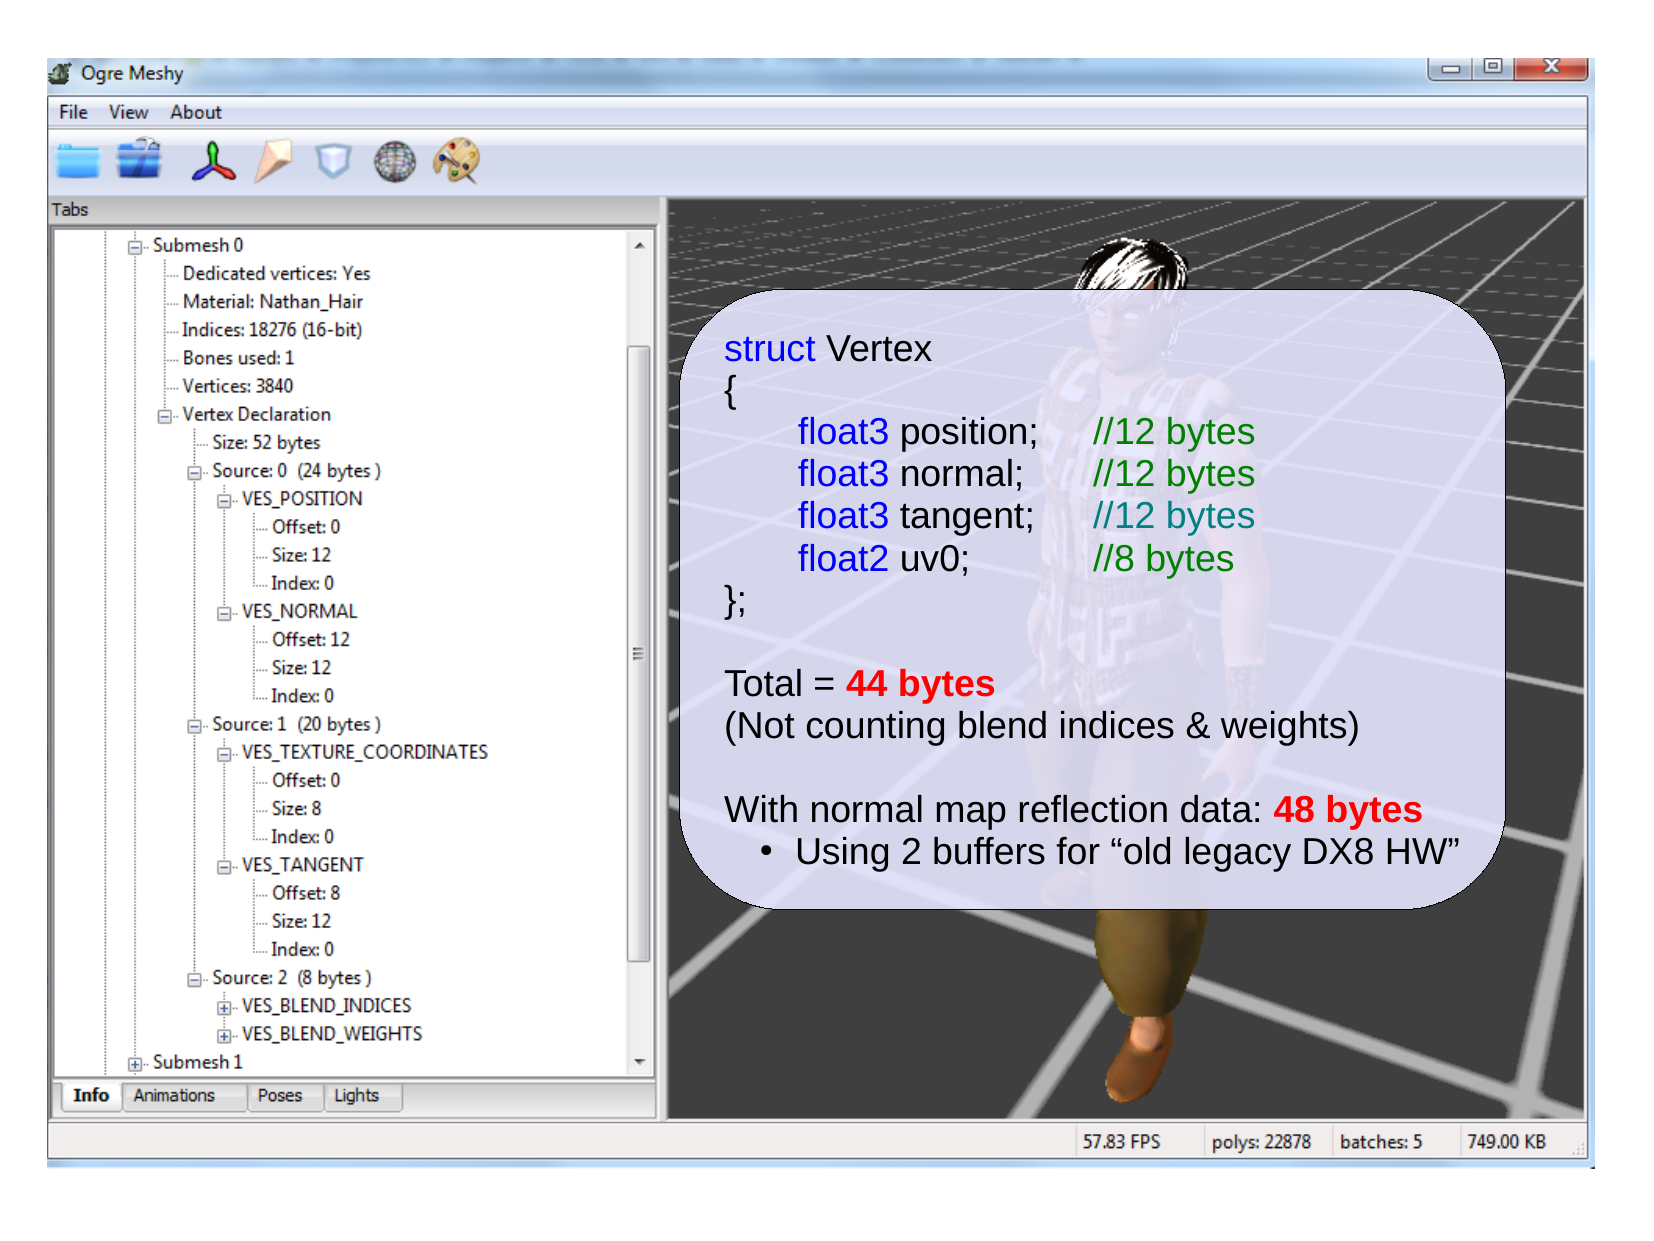

struct Vertex
{
	float3 position;	//12 bytes
	float3 normal;	//12 bytes
	float3 tangent;	//12 bytes
	float2 uv0;		//8 bytes
};
Total = 44 bytes
(Not counting blend indices & weights)
With normal map reflection data: 48 bytes
Using 2 buffers for “old legacy DX8 HW”